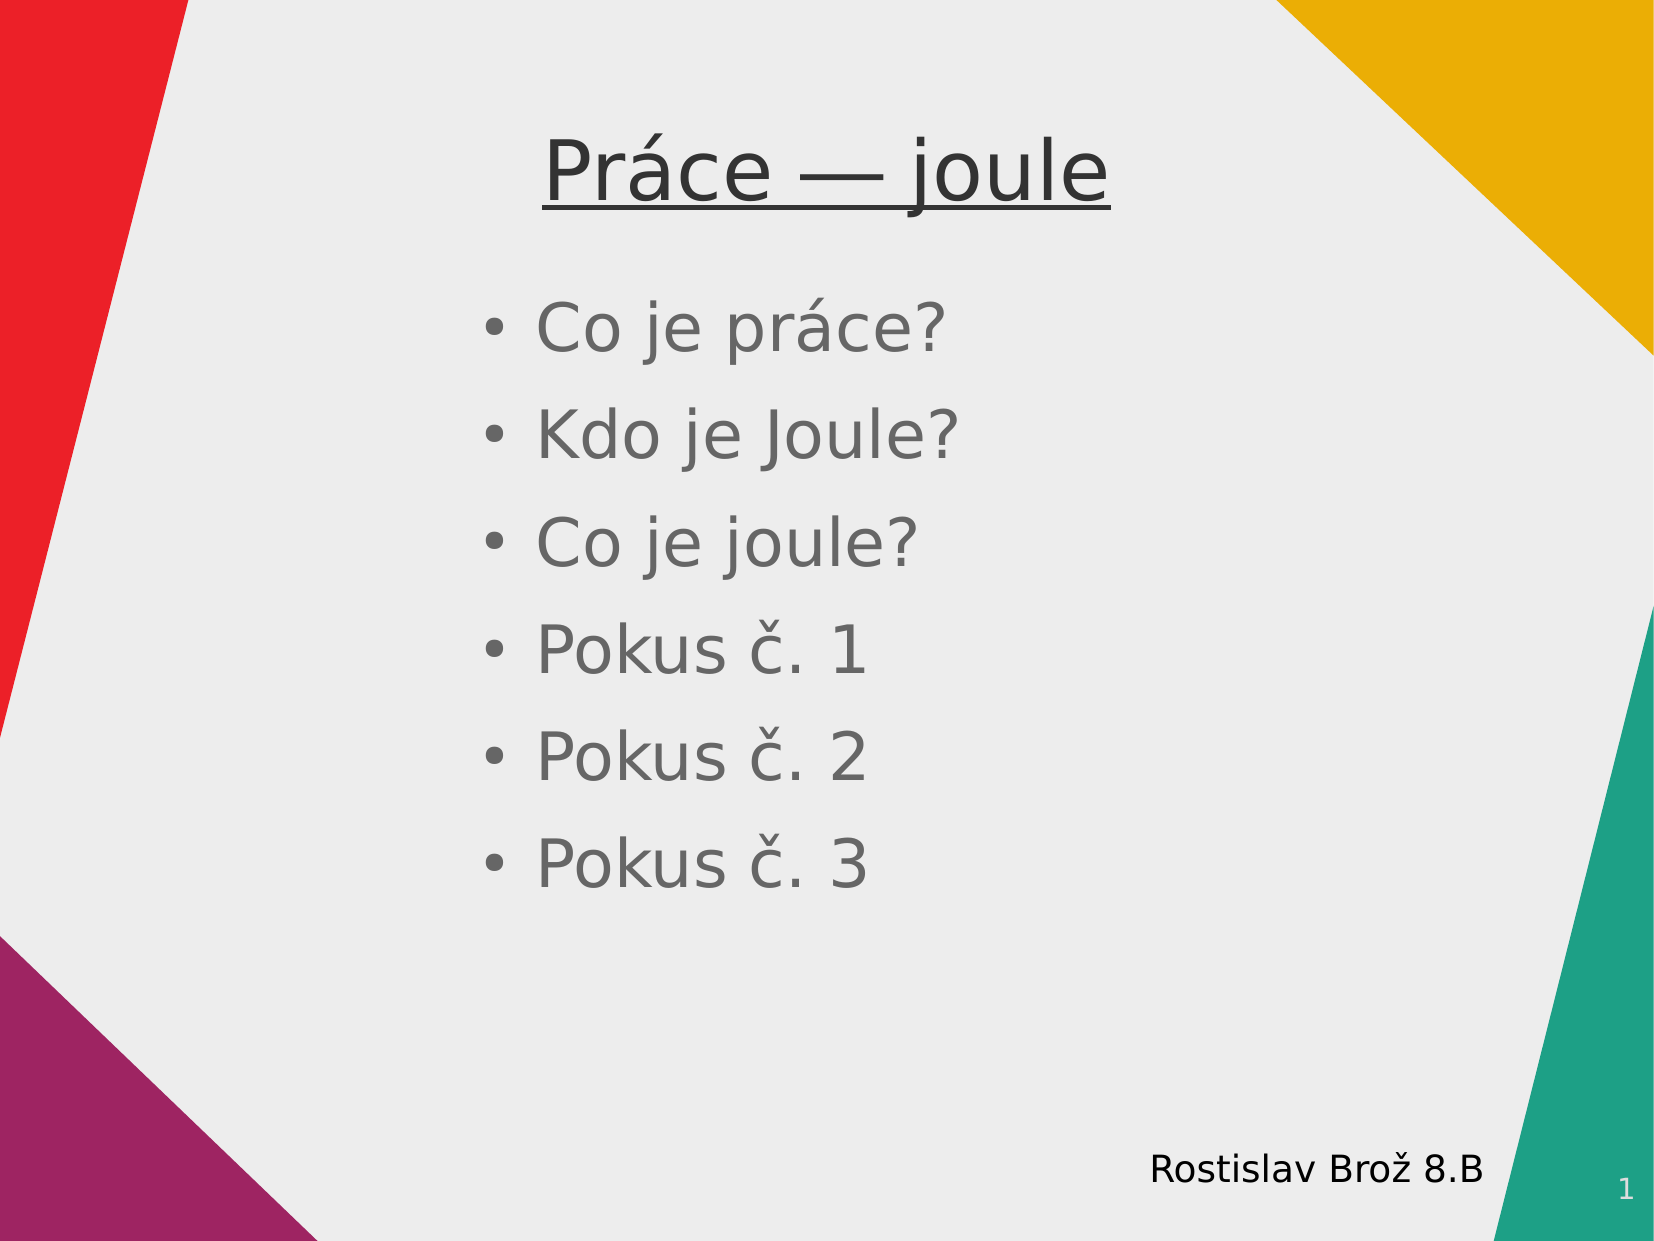

# Práce ― joule
Co je práce?
Kdo je Joule?
Co je joule?
Pokus č. 1
Pokus č. 2
Pokus č. 3
Rostislav Brož 8.B
1